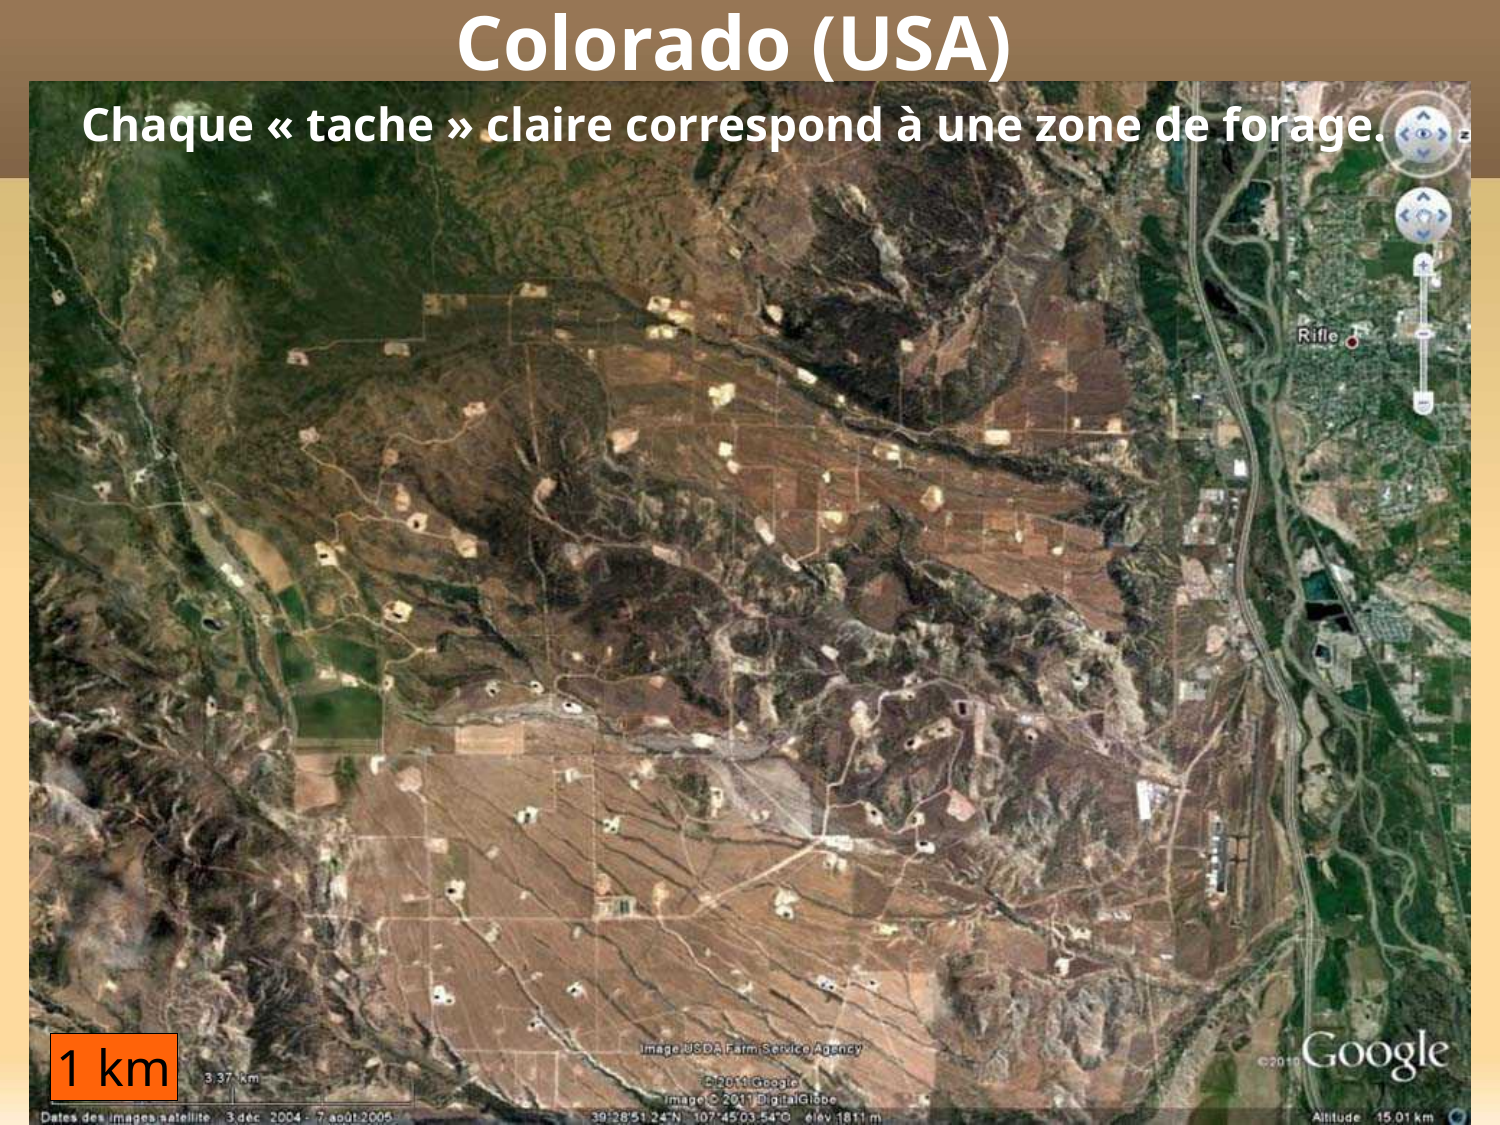

# Colorado (USA) Chaque « tache » claire correspond à une zone de forage.
1 km